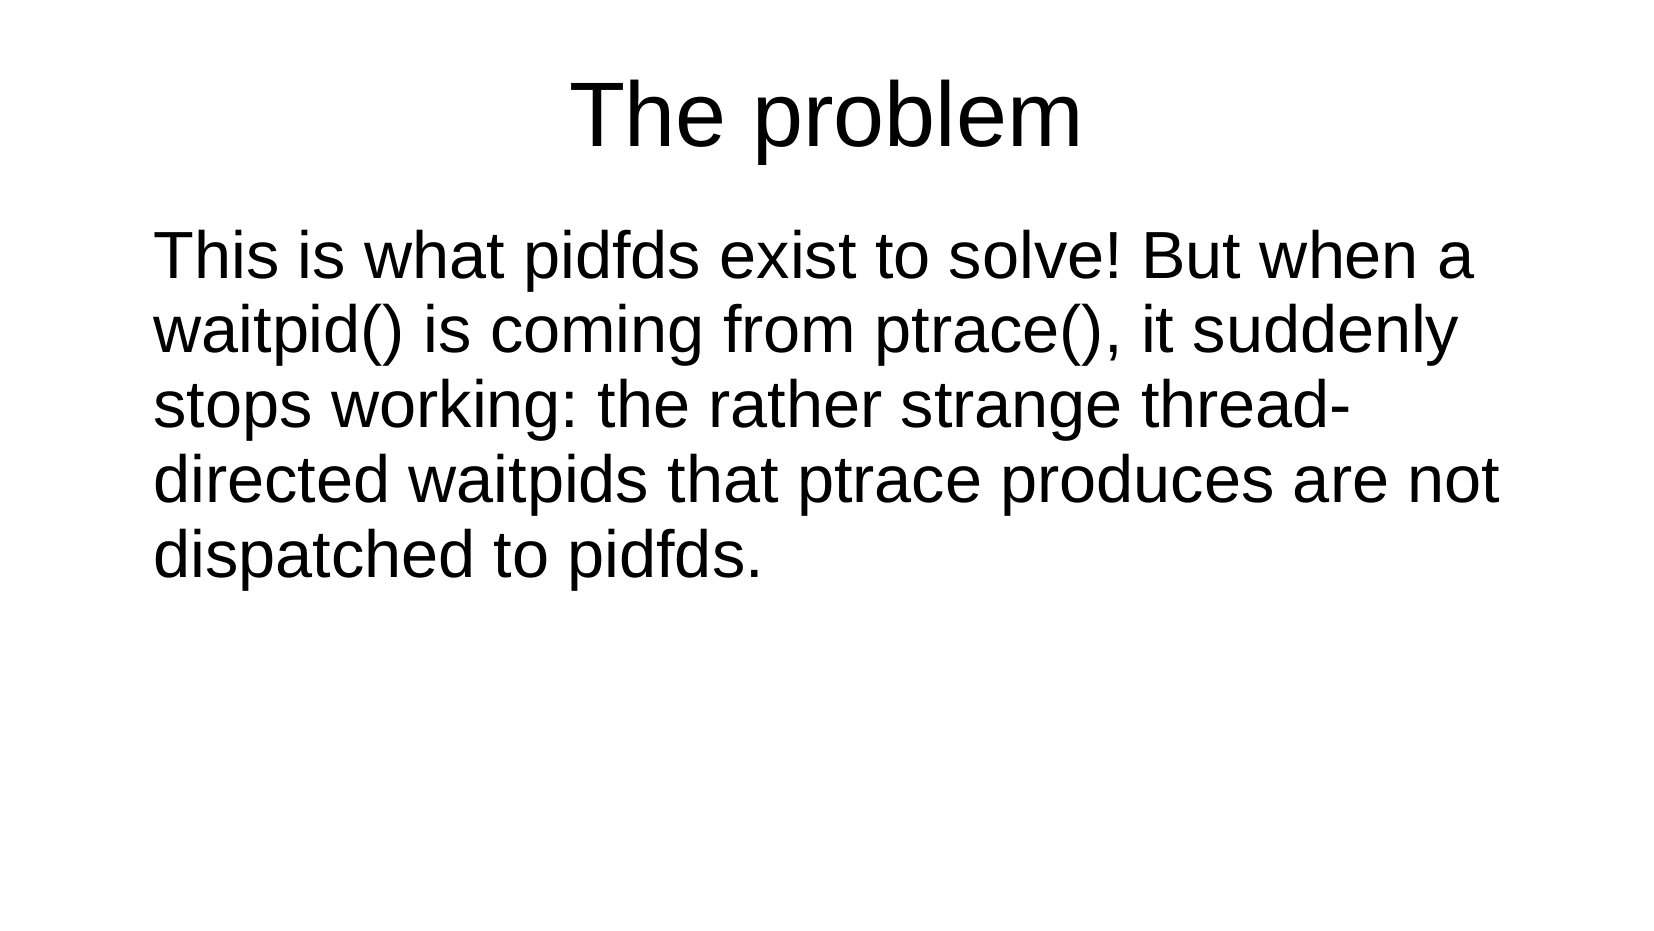

# The problem
This is what pidfds exist to solve! But when a waitpid() is coming from ptrace(), it suddenly stops working: the rather strange thread-directed waitpids that ptrace produces are not dispatched to pidfds.